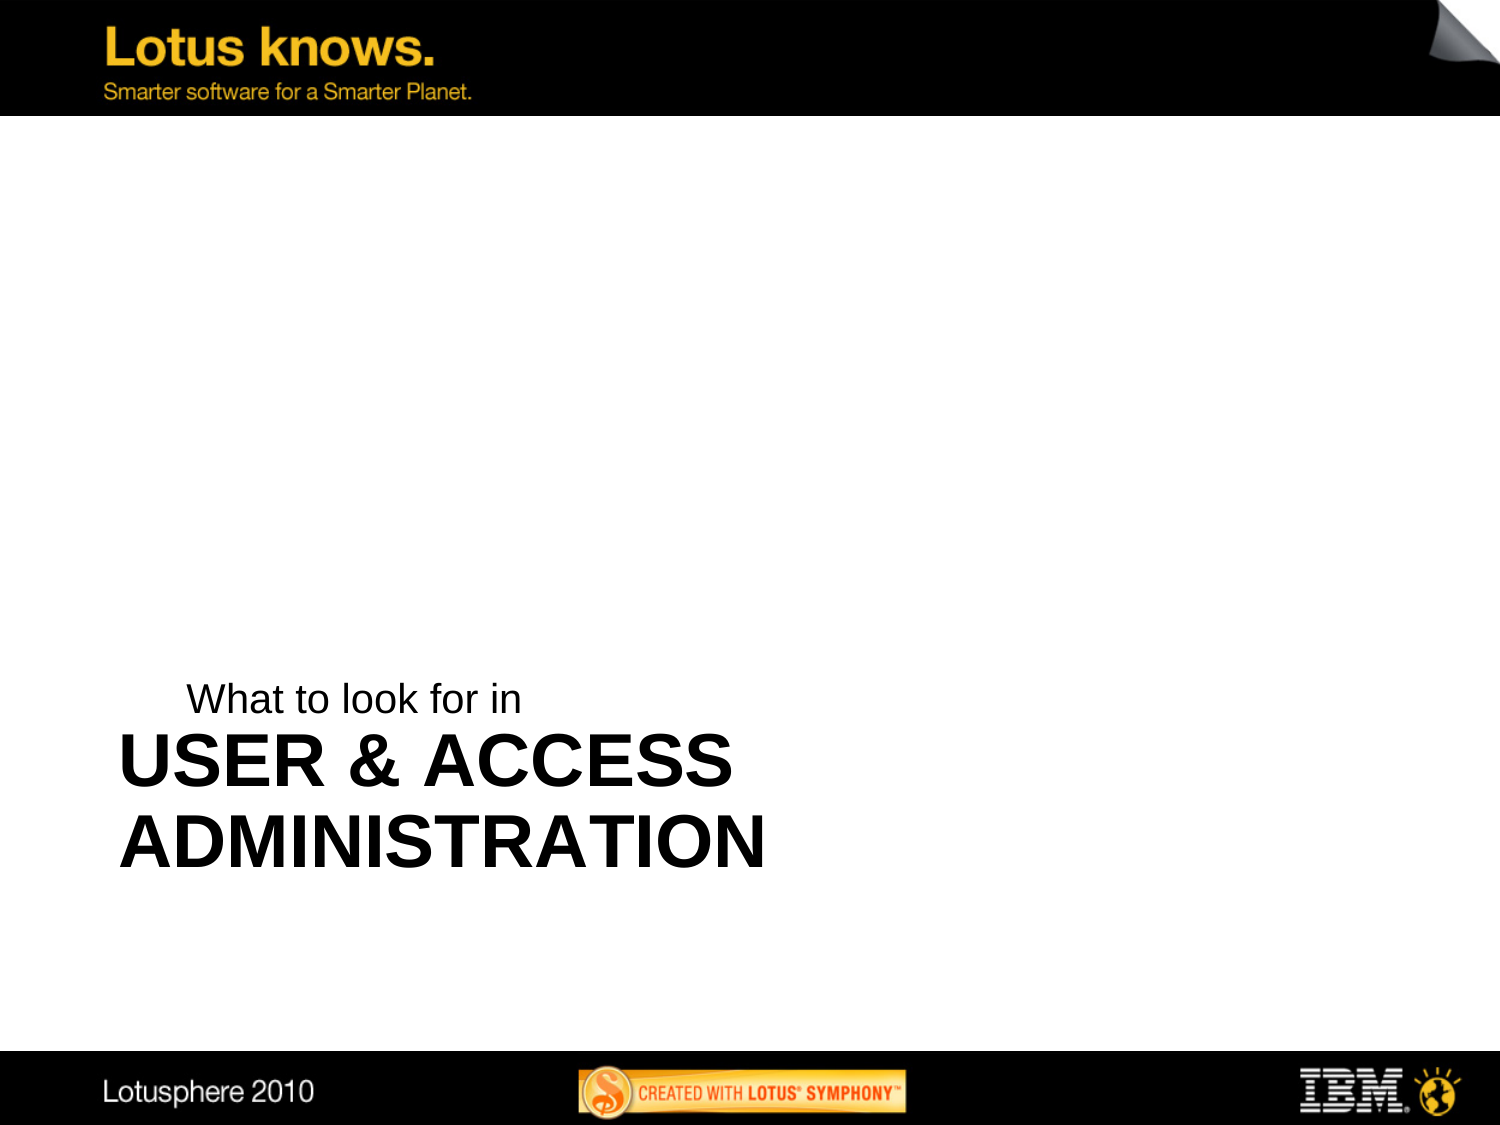

What to look for in
# USER & ACCESS ADMINISTRATION